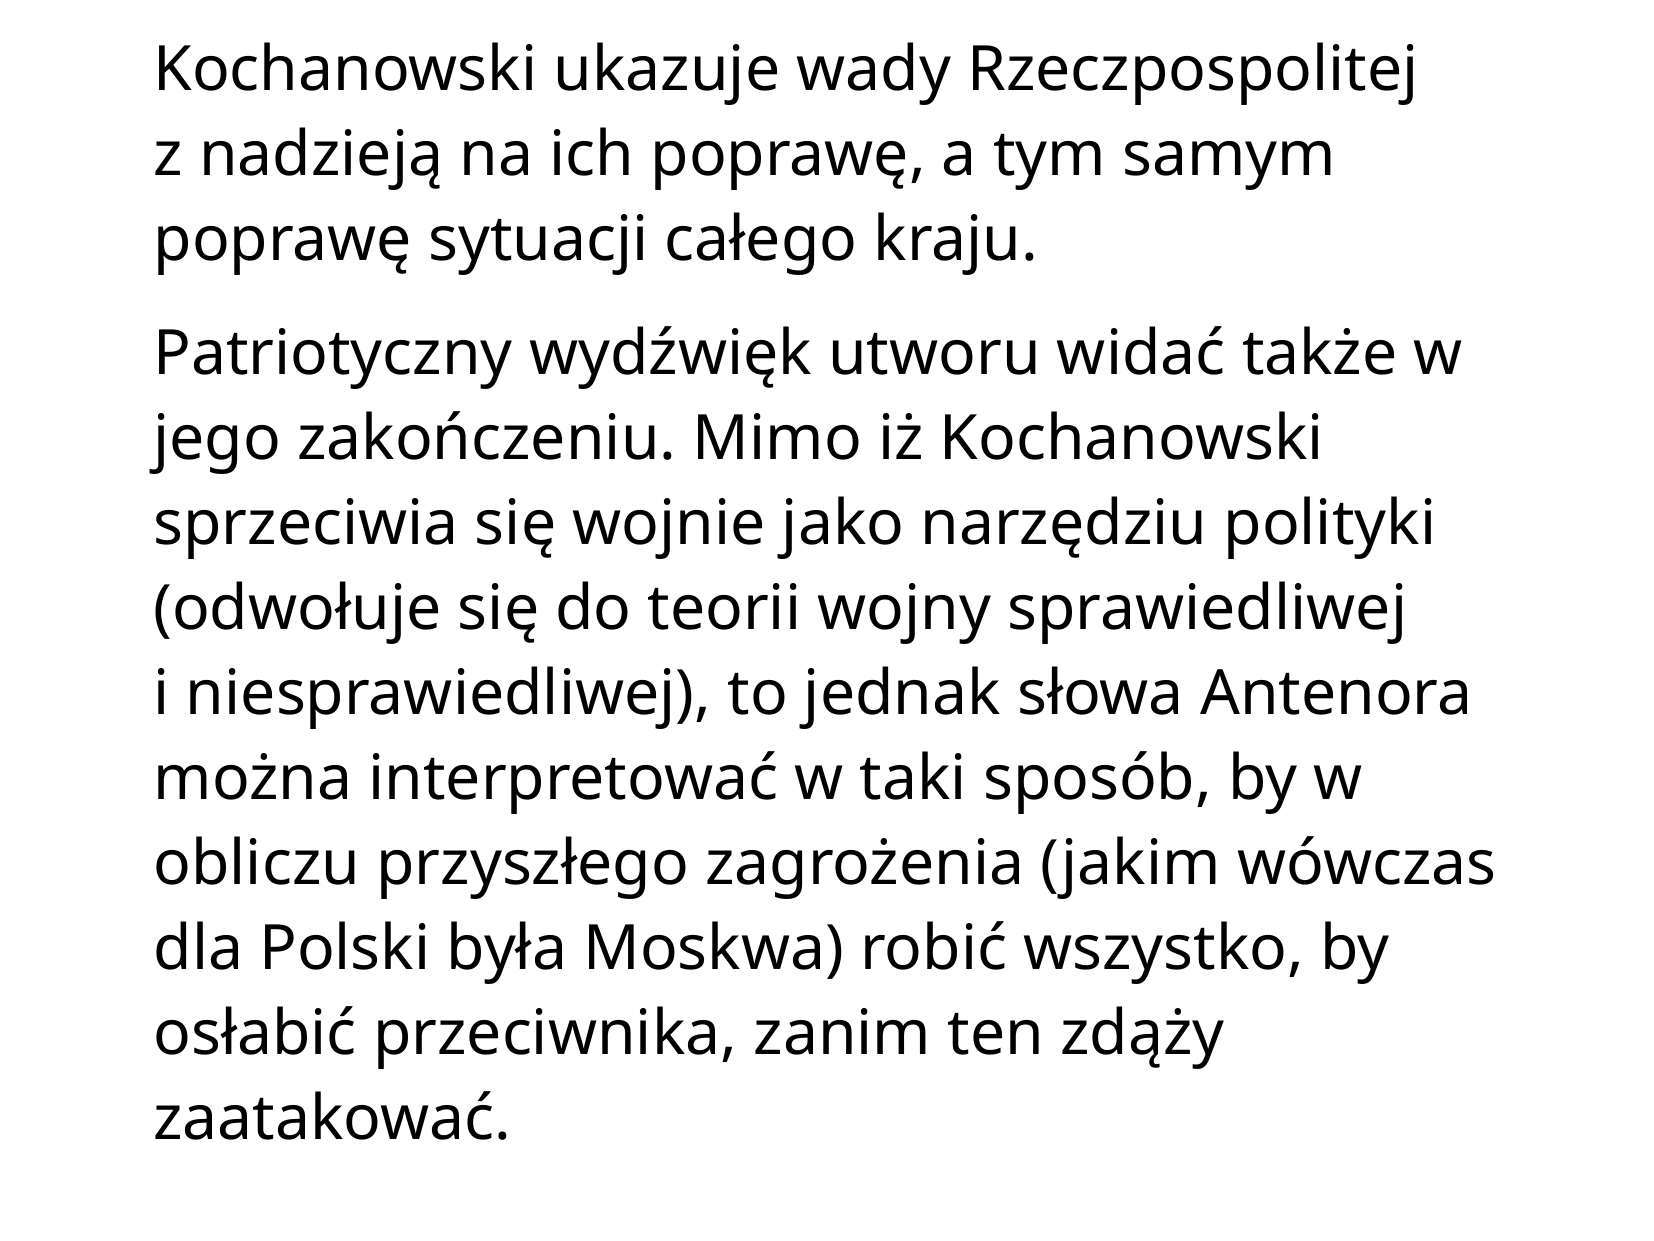

#
Kochanowski ukazuje wady Rzeczpospolitej z nadzieją na ich poprawę, a tym samym poprawę sytuacji całego kraju.
Patriotyczny wydźwięk utworu widać także w jego zakończeniu. Mimo iż Kochanowski sprzeciwia się wojnie jako narzędziu polityki (odwołuje się do teorii wojny sprawiedliwej i niesprawiedliwej), to jednak słowa Antenora można interpretować w taki sposób, by w obliczu przyszłego zagrożenia (jakim wówczas dla Polski była Moskwa) robić wszystko, by osłabić przeciwnika, zanim ten zdąży zaatakować.